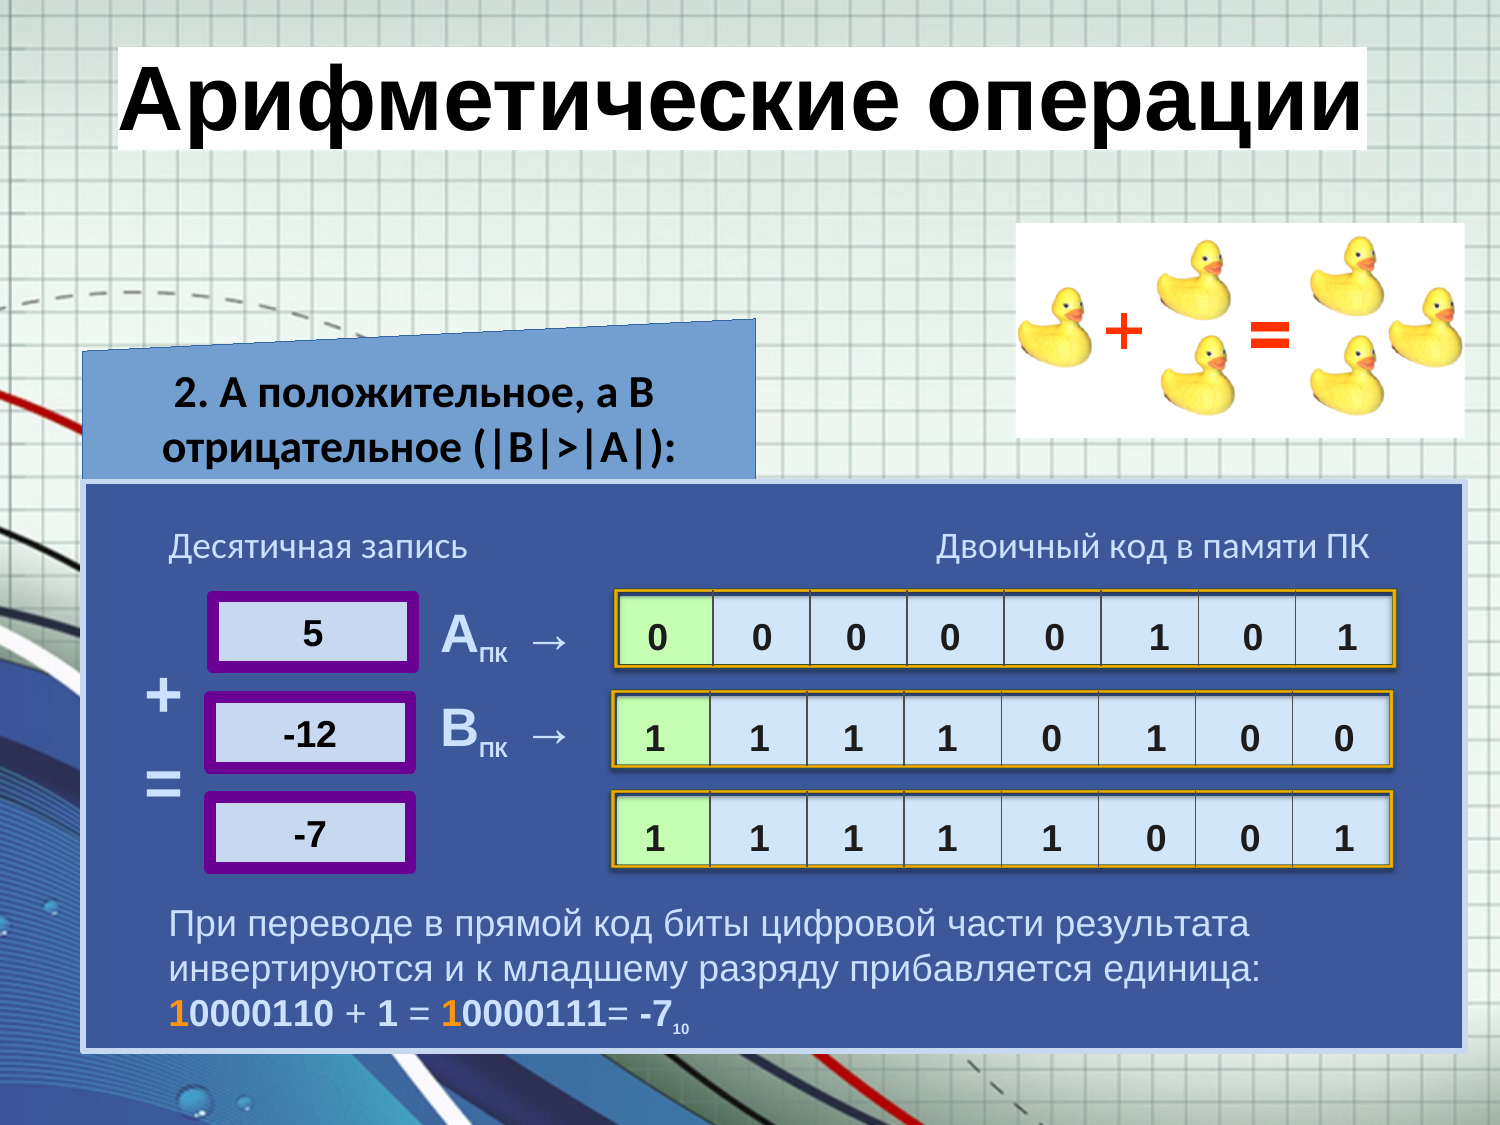

# Арифметические операции
2. А положительное, а В
отрицательное (|В|>|А|):
Десятичная запись
Двоичный код в памяти ПК
АПК →
5
0 0 0 0 0 1 0 1
+
ВПК →
-12
1 1 1 1 0 1 0 0
=
-7
1 1 1 1 1 0 0 1
При переводе в прямой код биты цифровой части результата инвертируются и к младшему разряду прибавляется единица: 10000110 + 1 = 10000111= -710